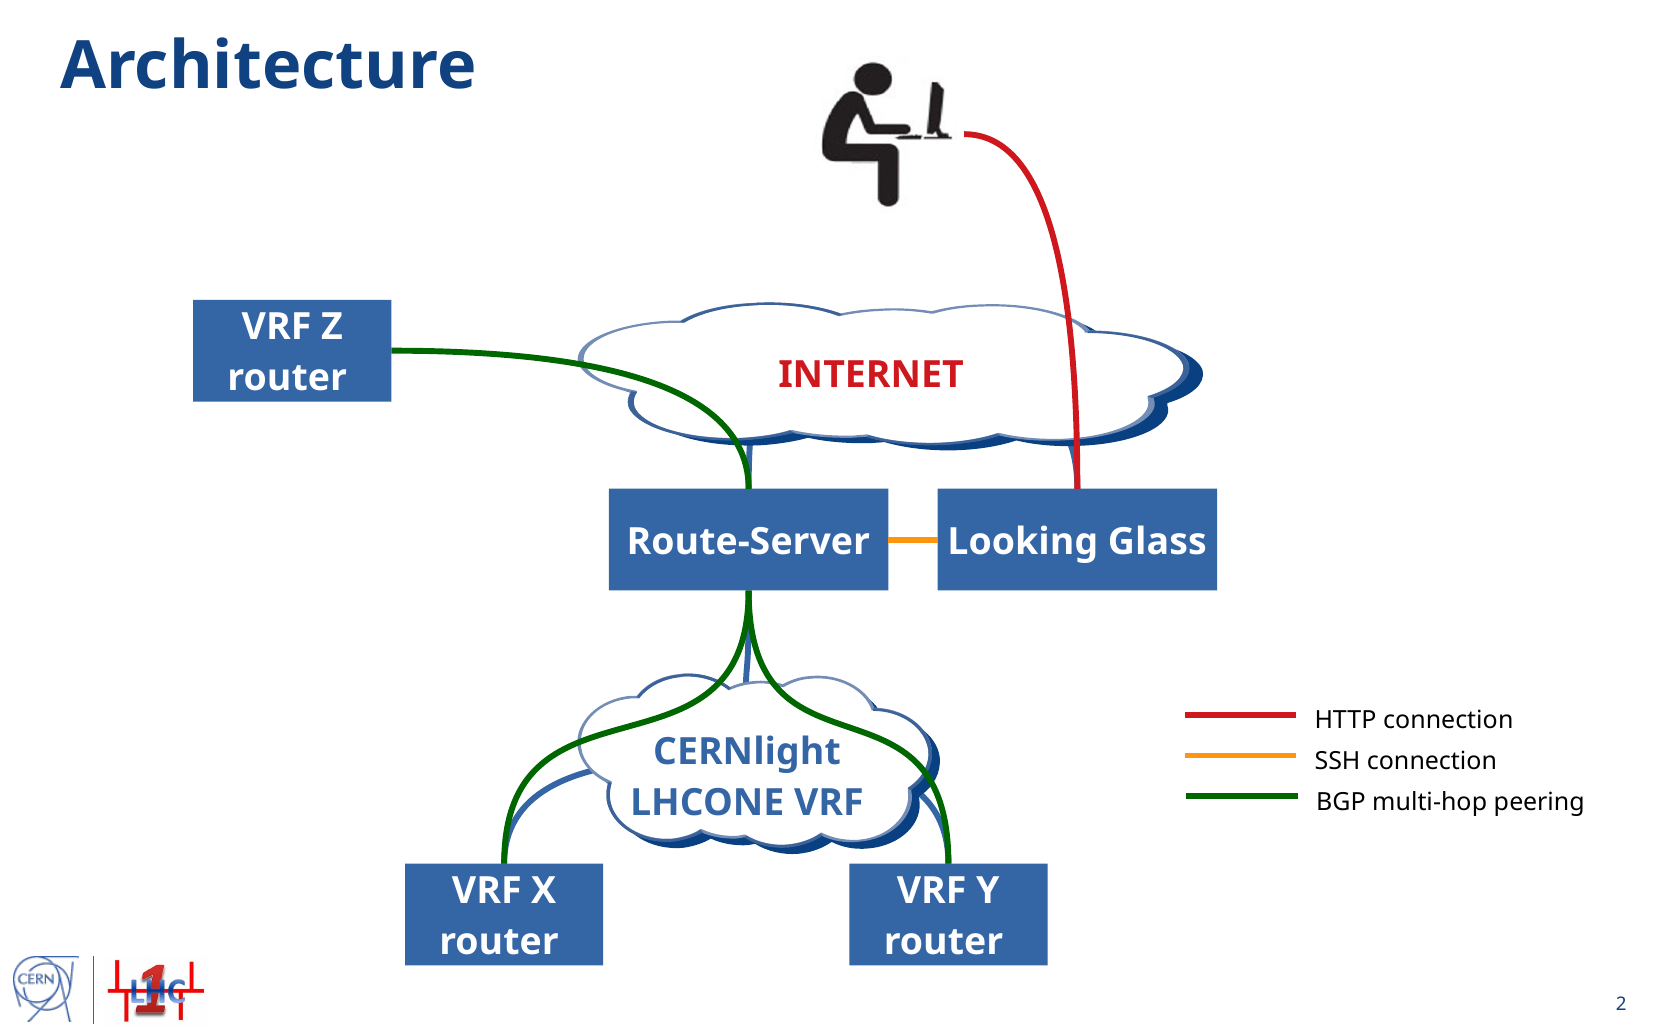

# Architecture
VRF Z
router
INTERNET
Route-Server
Looking Glass
HTTP connection
CERNlight LHCONE VRF
SSH connection
BGP multi-hop peering
VRF X
router
VRF Y
router